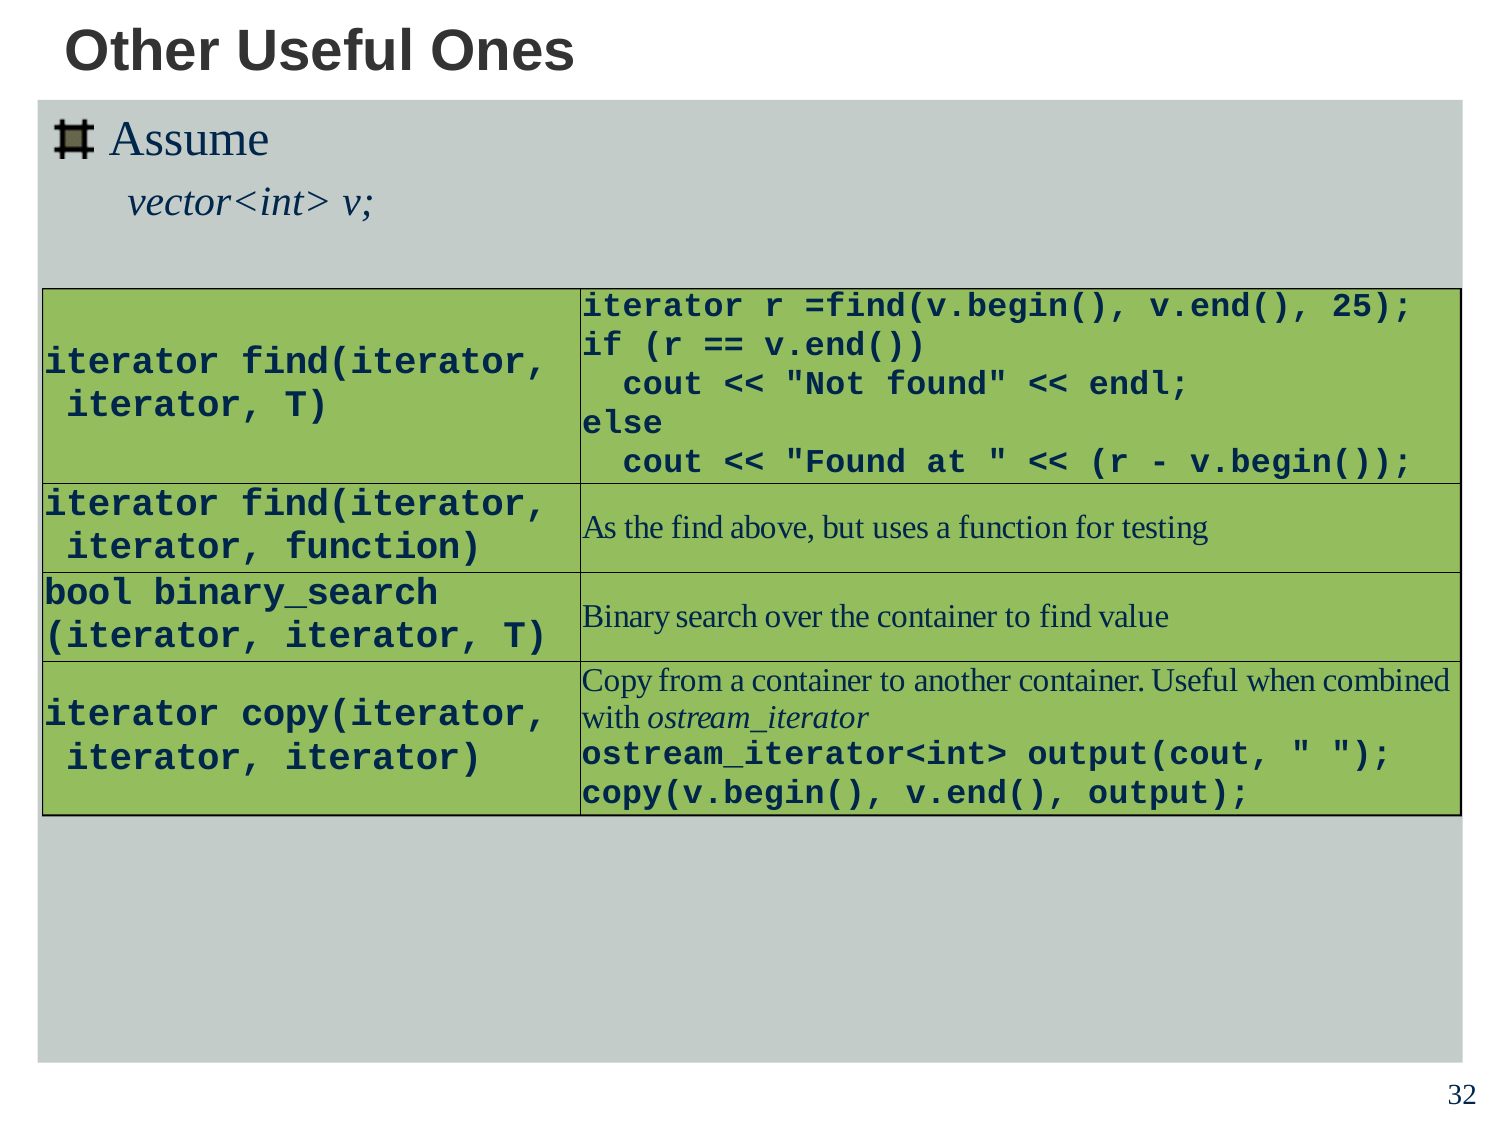

# Other Useful Ones
Assume
vector<int> v;